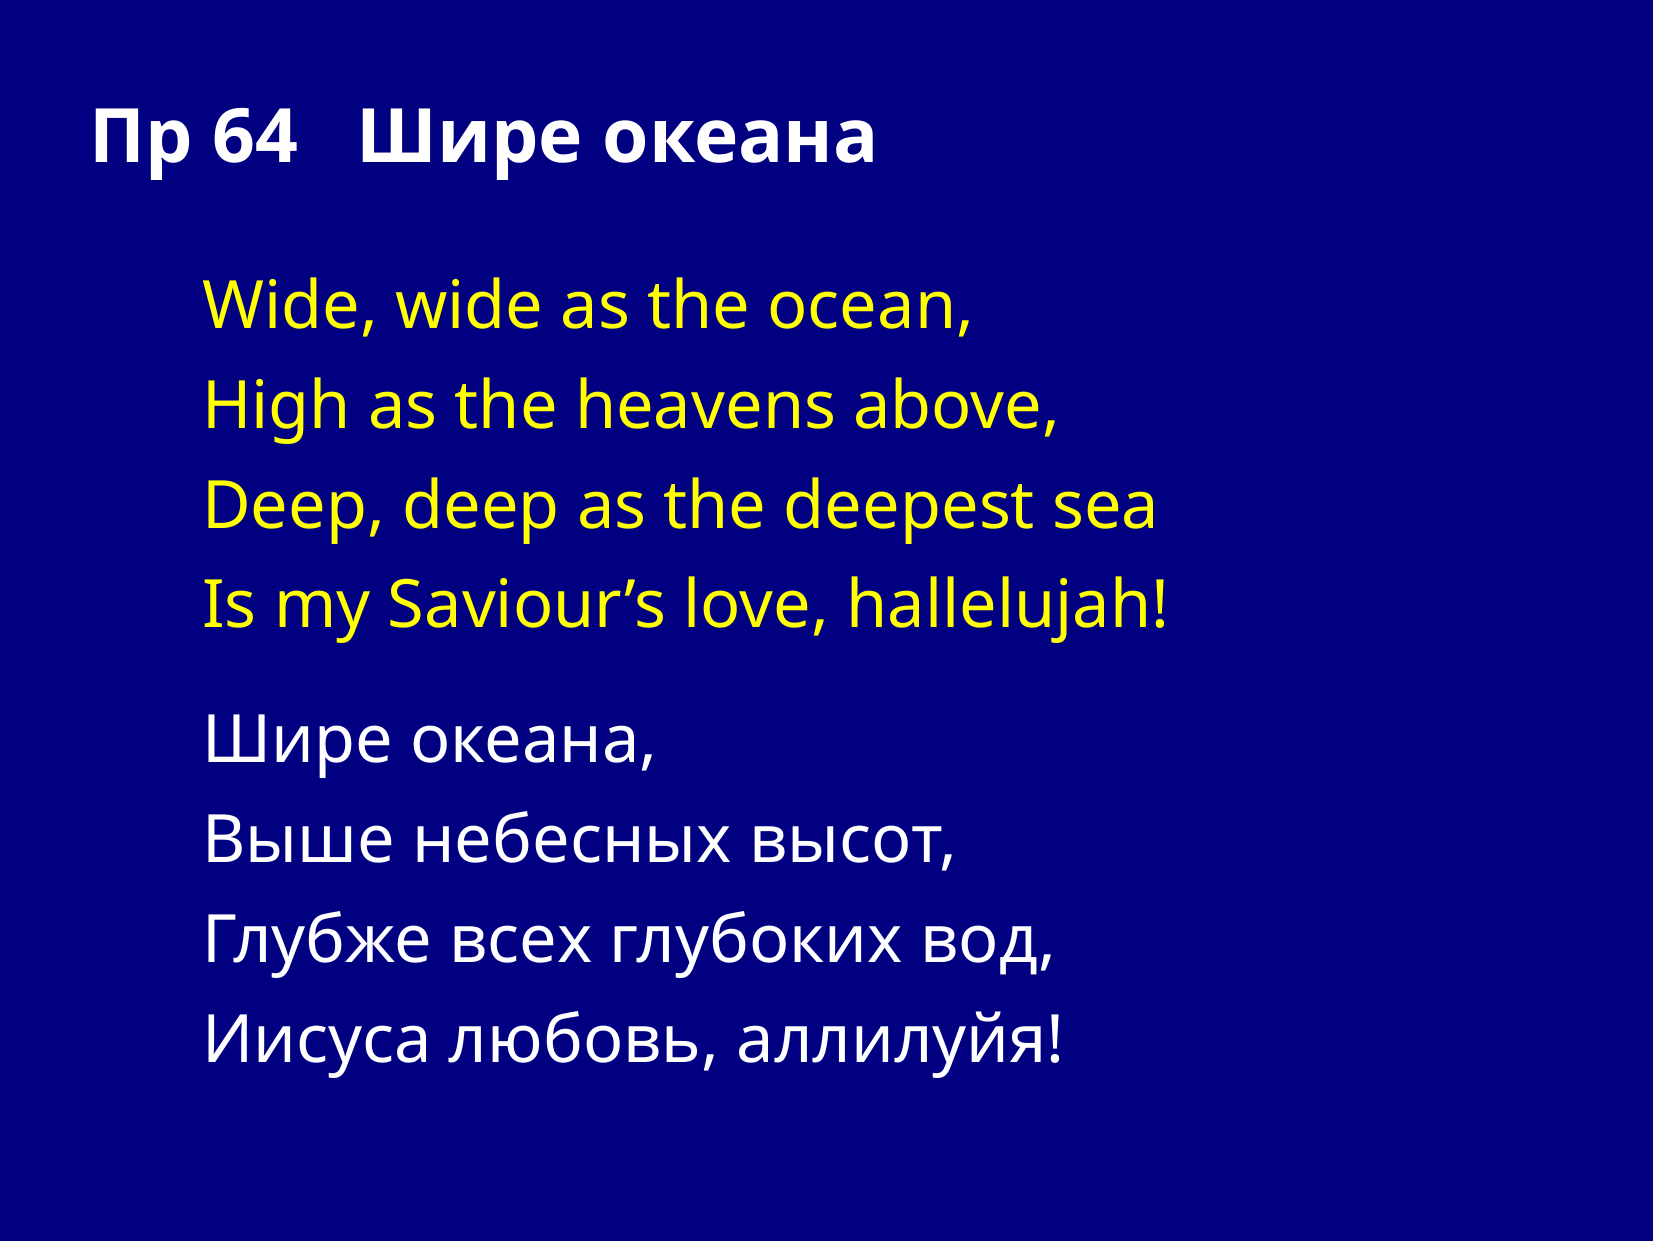

Пр 64 Шире океана
	Wide, wide as the ocean,
	High as the heavens above,
	Deep, deep as the deepest sea
	Is my Saviour’s love, hallelujah!
	Шире океана,
	Выше небесных высот,
	Глубже всех глубоких вод,
	Иисуса любовь, аллилуйя!